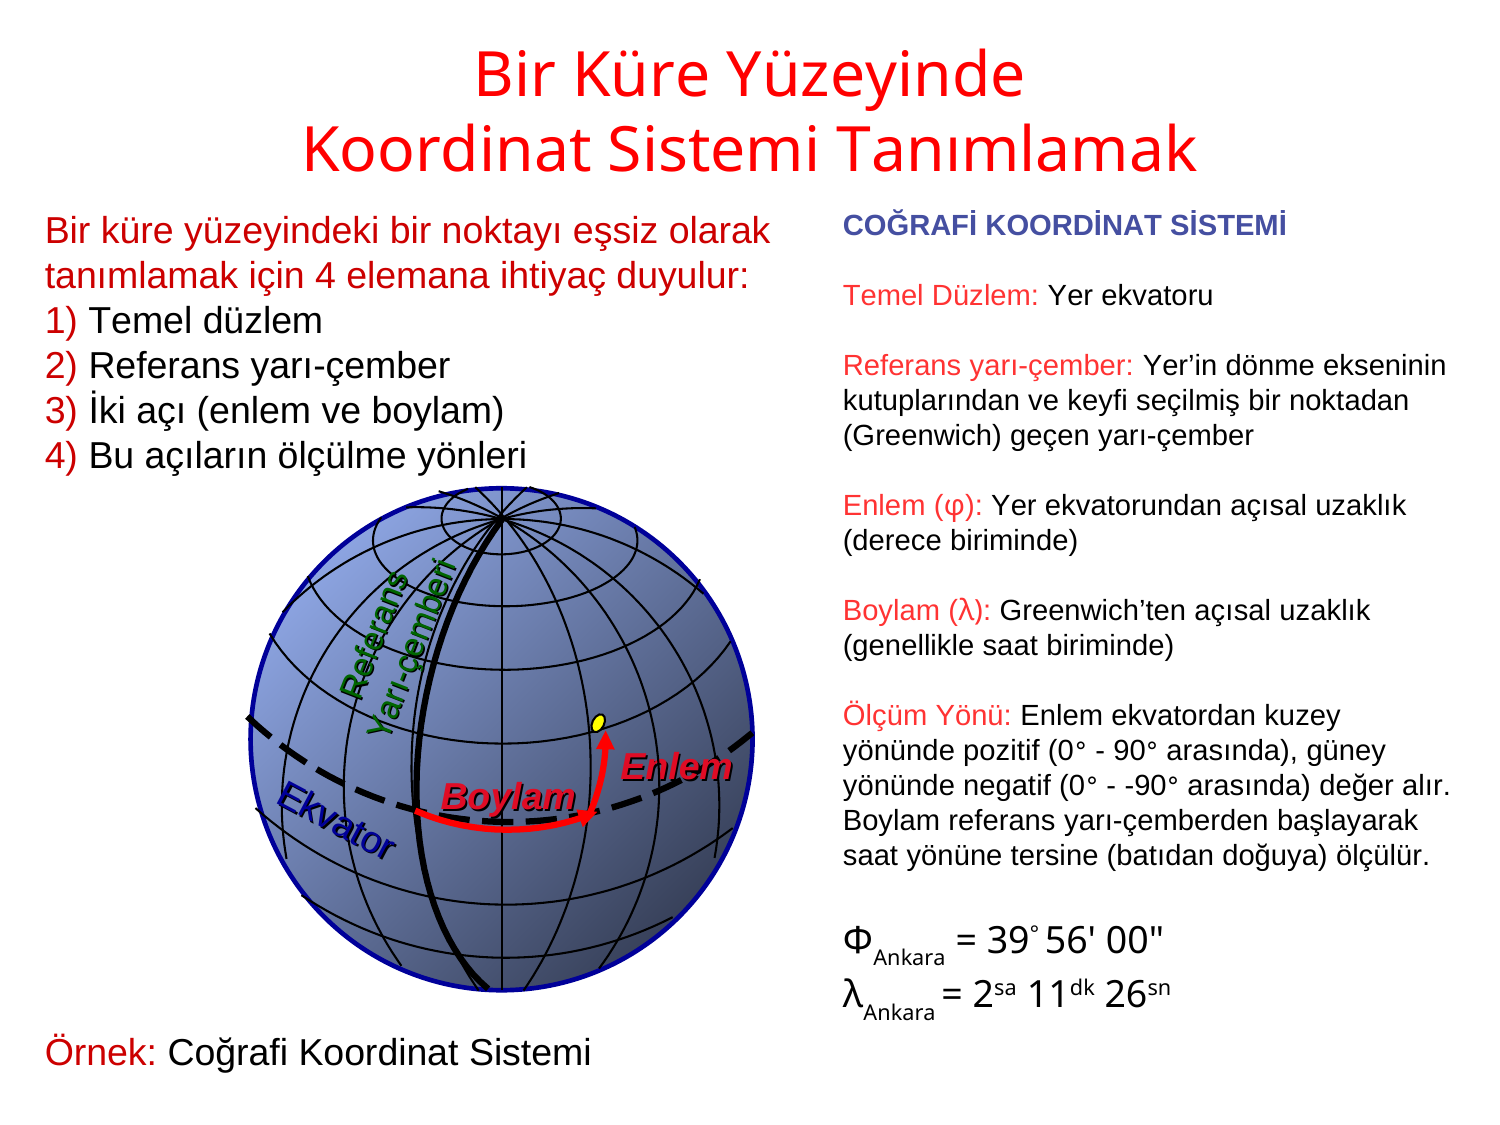

# Bir Küre Yüzeyinde Koordinat Sistemi Tanımlamak
Bir küre yüzeyindeki bir noktayı eşsiz olarak tanımlamak için 4 elemana ihtiyaç duyulur:
1) Temel düzlem
2) Referans yarı-çember
3) İki açı (enlem ve boylam)
4) Bu açıların ölçülme yönleri
COĞRAFİ KOORDİNAT SİSTEMİ
Temel Düzlem: Yer ekvatoru
Referans yarı-çember: Yer’in dönme ekseninin kutuplarından ve keyfi seçilmiş bir noktadan (Greenwich) geçen yarı-çember
Enlem (φ): Yer ekvatorundan açısal uzaklık (derece biriminde)
Boylam (λ): Greenwich’ten açısal uzaklık (genellikle saat biriminde)
Ölçüm Yönü: Enlem ekvatordan kuzey yönünde pozitif (0° - 90° arasında), güney yönünde negatif (0° - -90° arasında) değer alır. Boylam referans yarı-çemberden başlayarak saat yönüne tersine (batıdan doğuya) ölçülür.
ΦAnkara = 39° 56' 00"
λAnkara = 2sa 11dk 26sn
Referans Yarı-çemberi
Enlem
Boylam
Ekvator
Örnek: Coğrafi Koordinat Sistemi